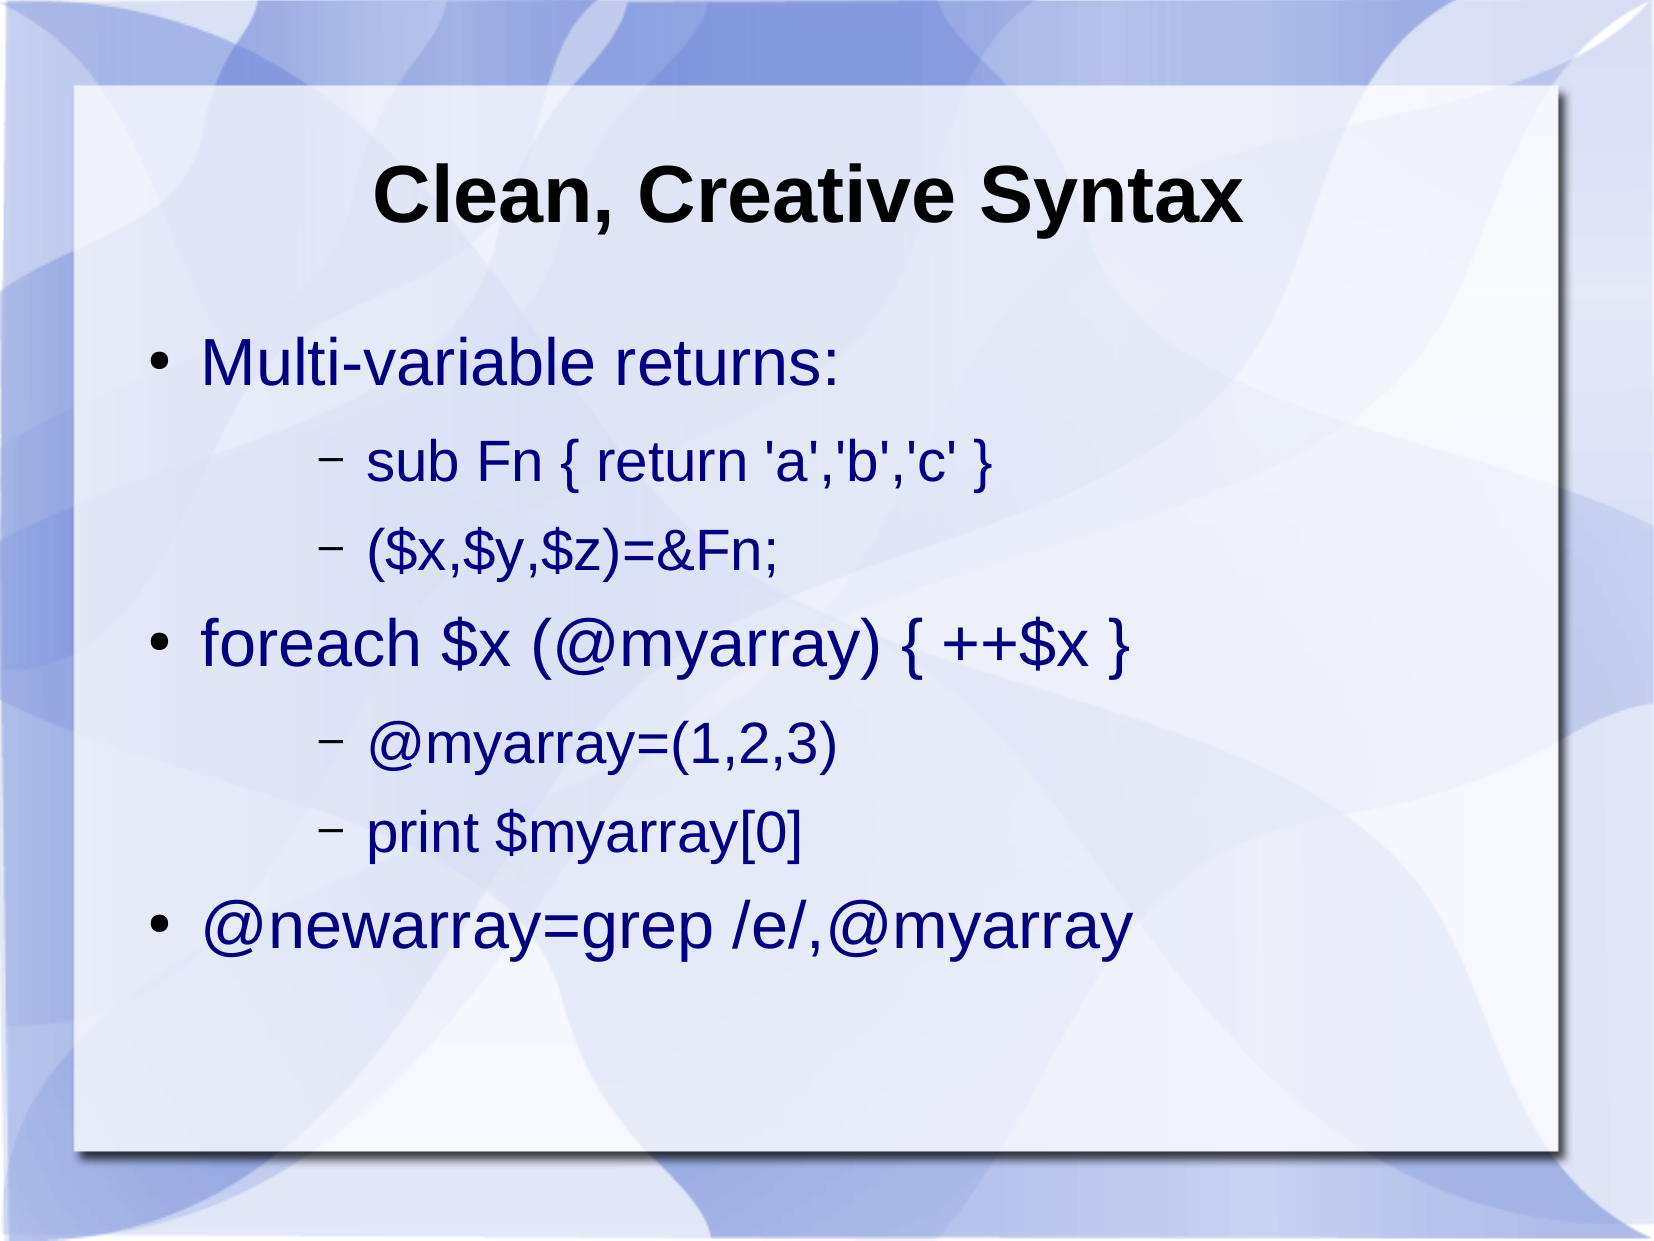

# Clean, Creative Syntax
Multi-variable returns:
sub Fn { return 'a','b','c' }
($x,$y,$z)=&Fn;
foreach $x (@myarray) { ++$x }
@myarray=(1,2,3)
print $myarray[0]
@newarray=grep /e/,@myarray